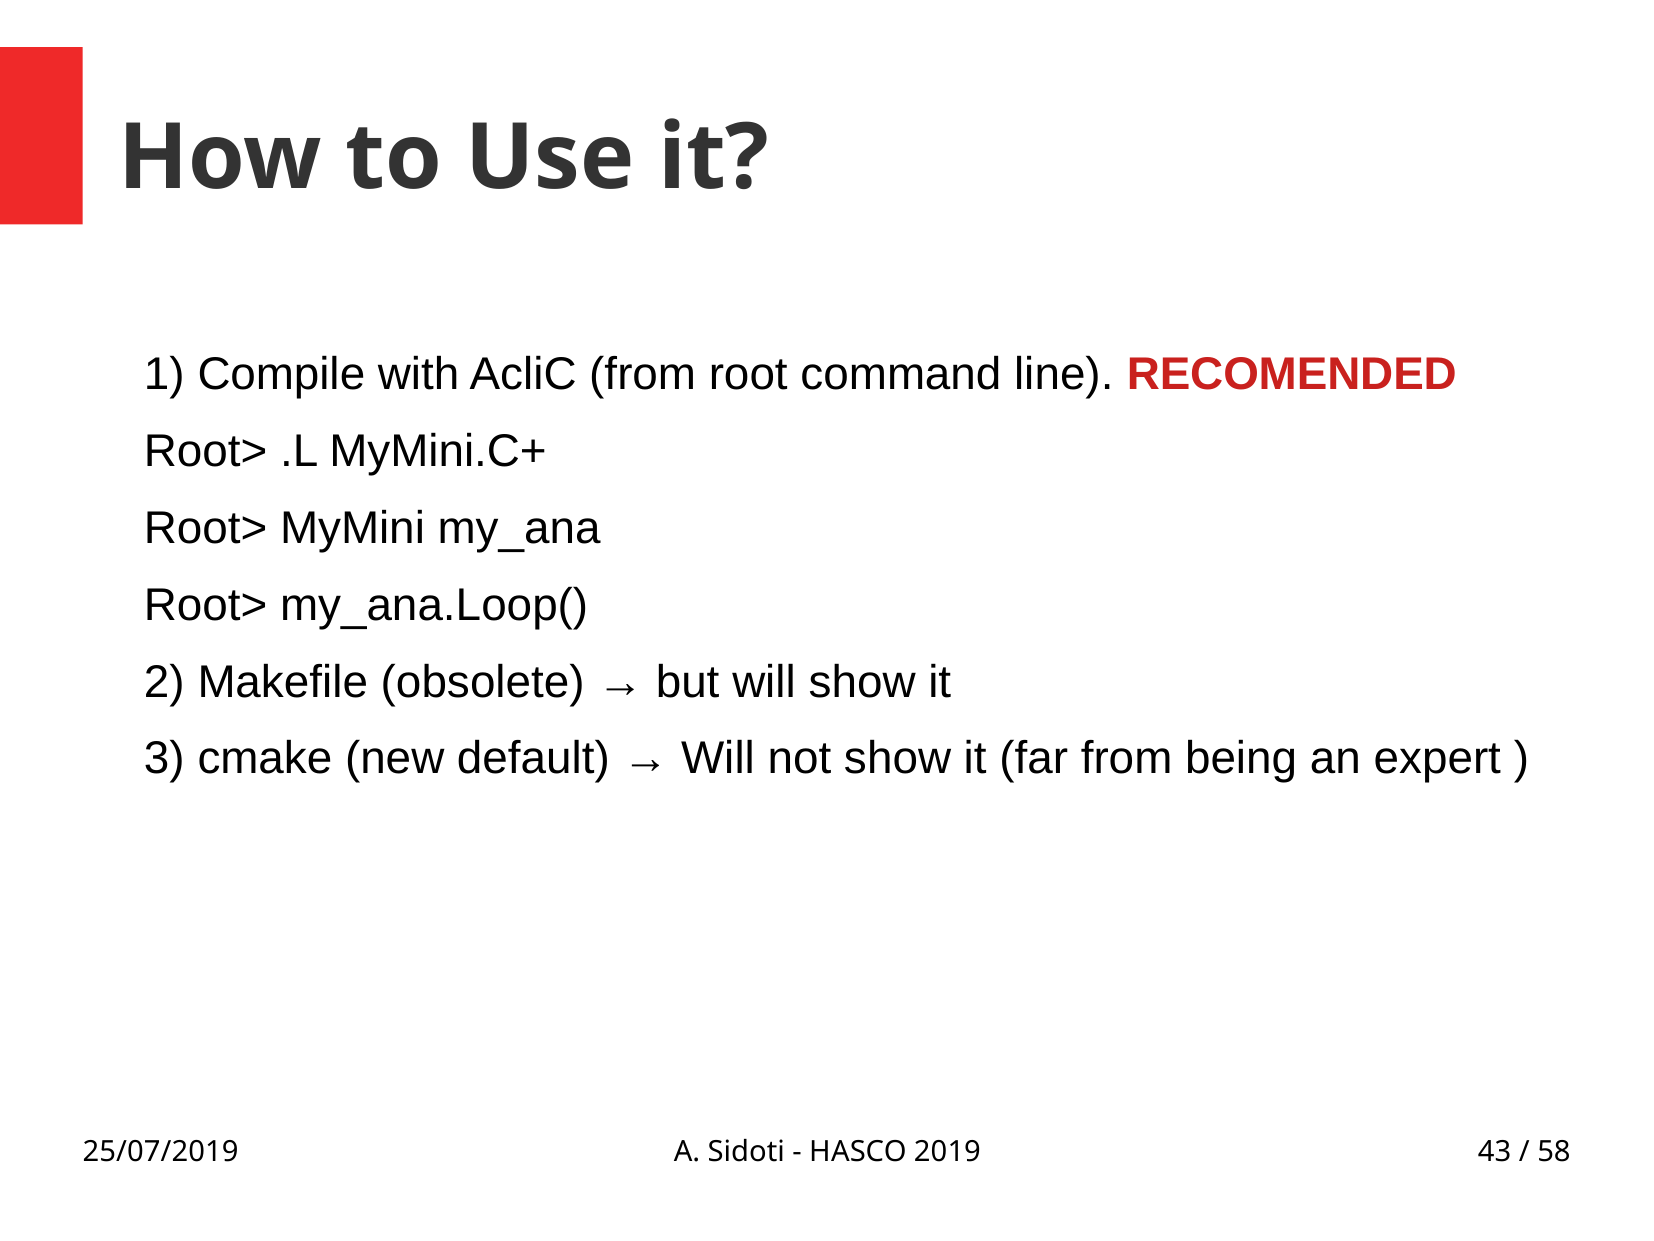

# How to Use it?
1) Compile with AcliC (from root command line). RECOMENDED
Root> .L MyMini.C+
Root> MyMini my_ana
Root> my_ana.Loop()
2) Makefile (obsolete) → but will show it
3) cmake (new default) → Will not show it (far from being an expert )
25/07/2019
A. Sidoti - HASCO 2019
43